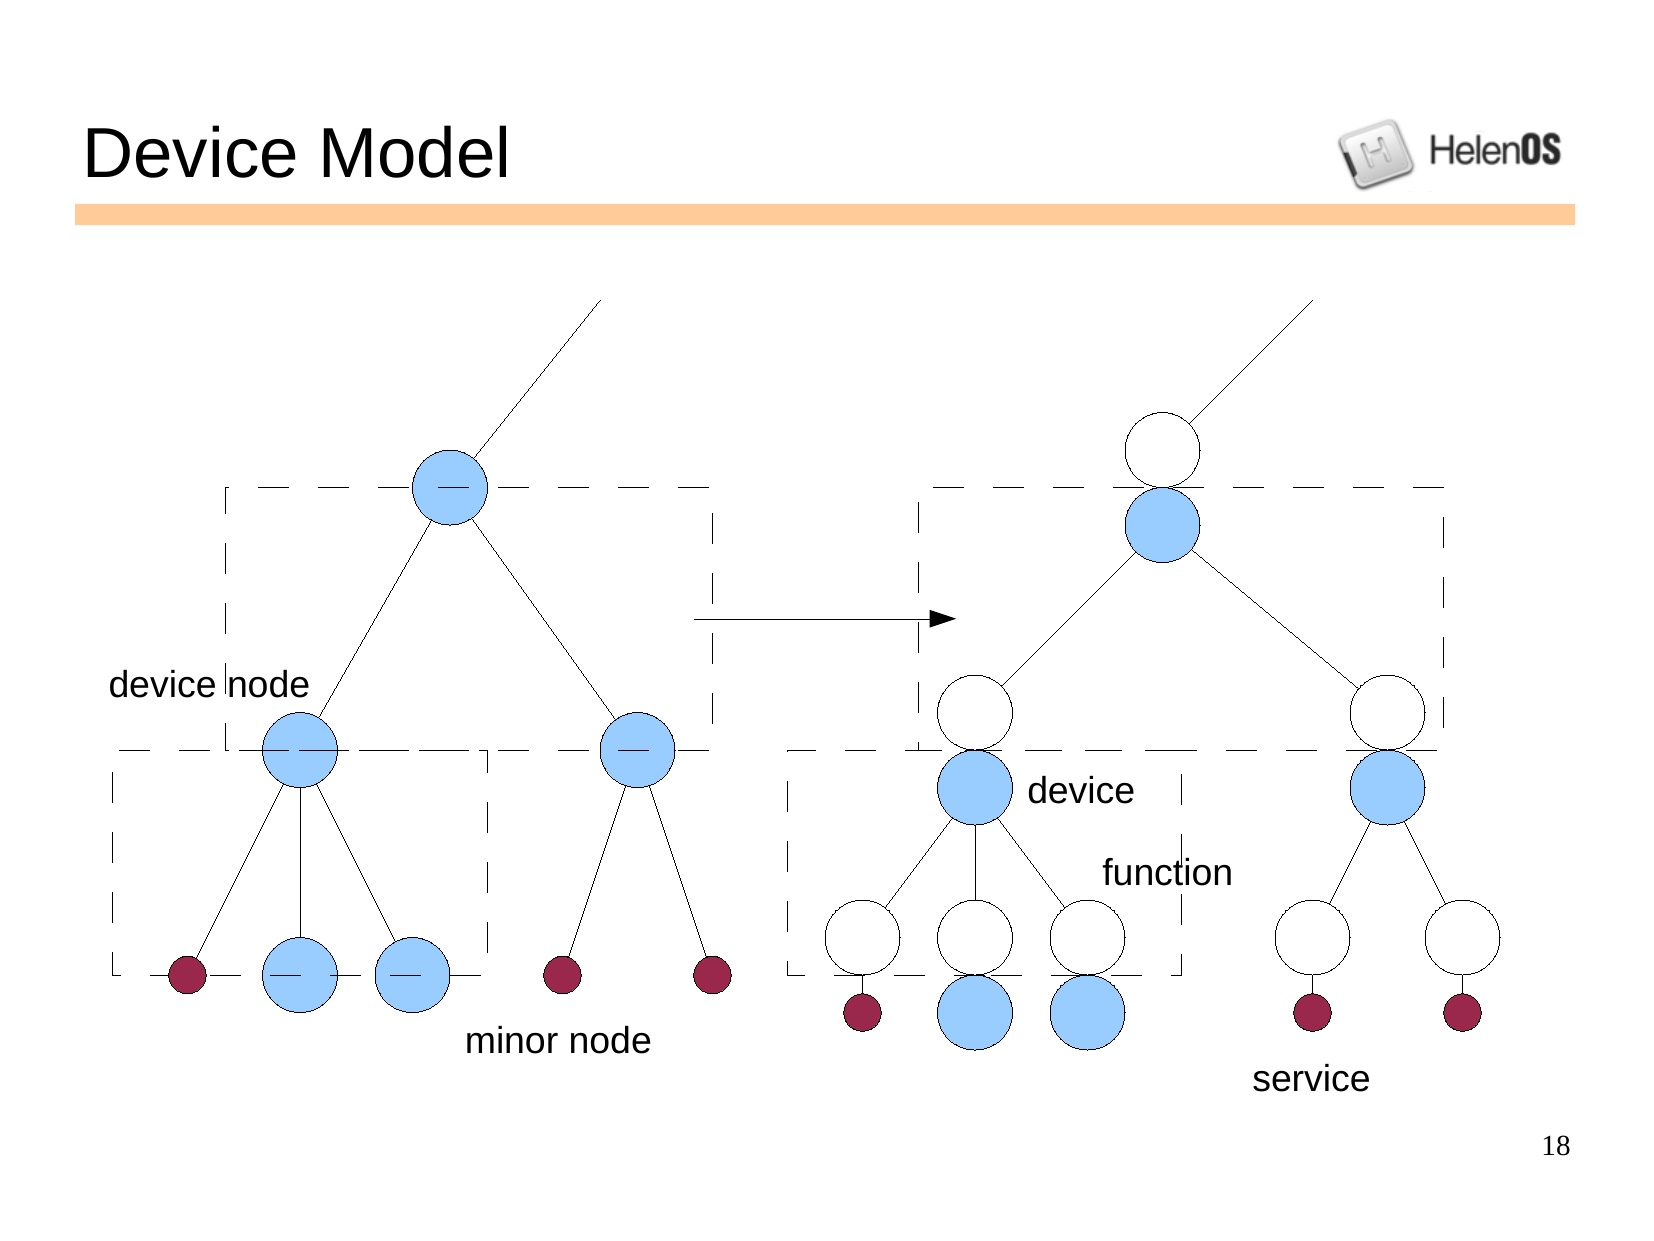

# Device Model
device node
device
function
minor node
service
18